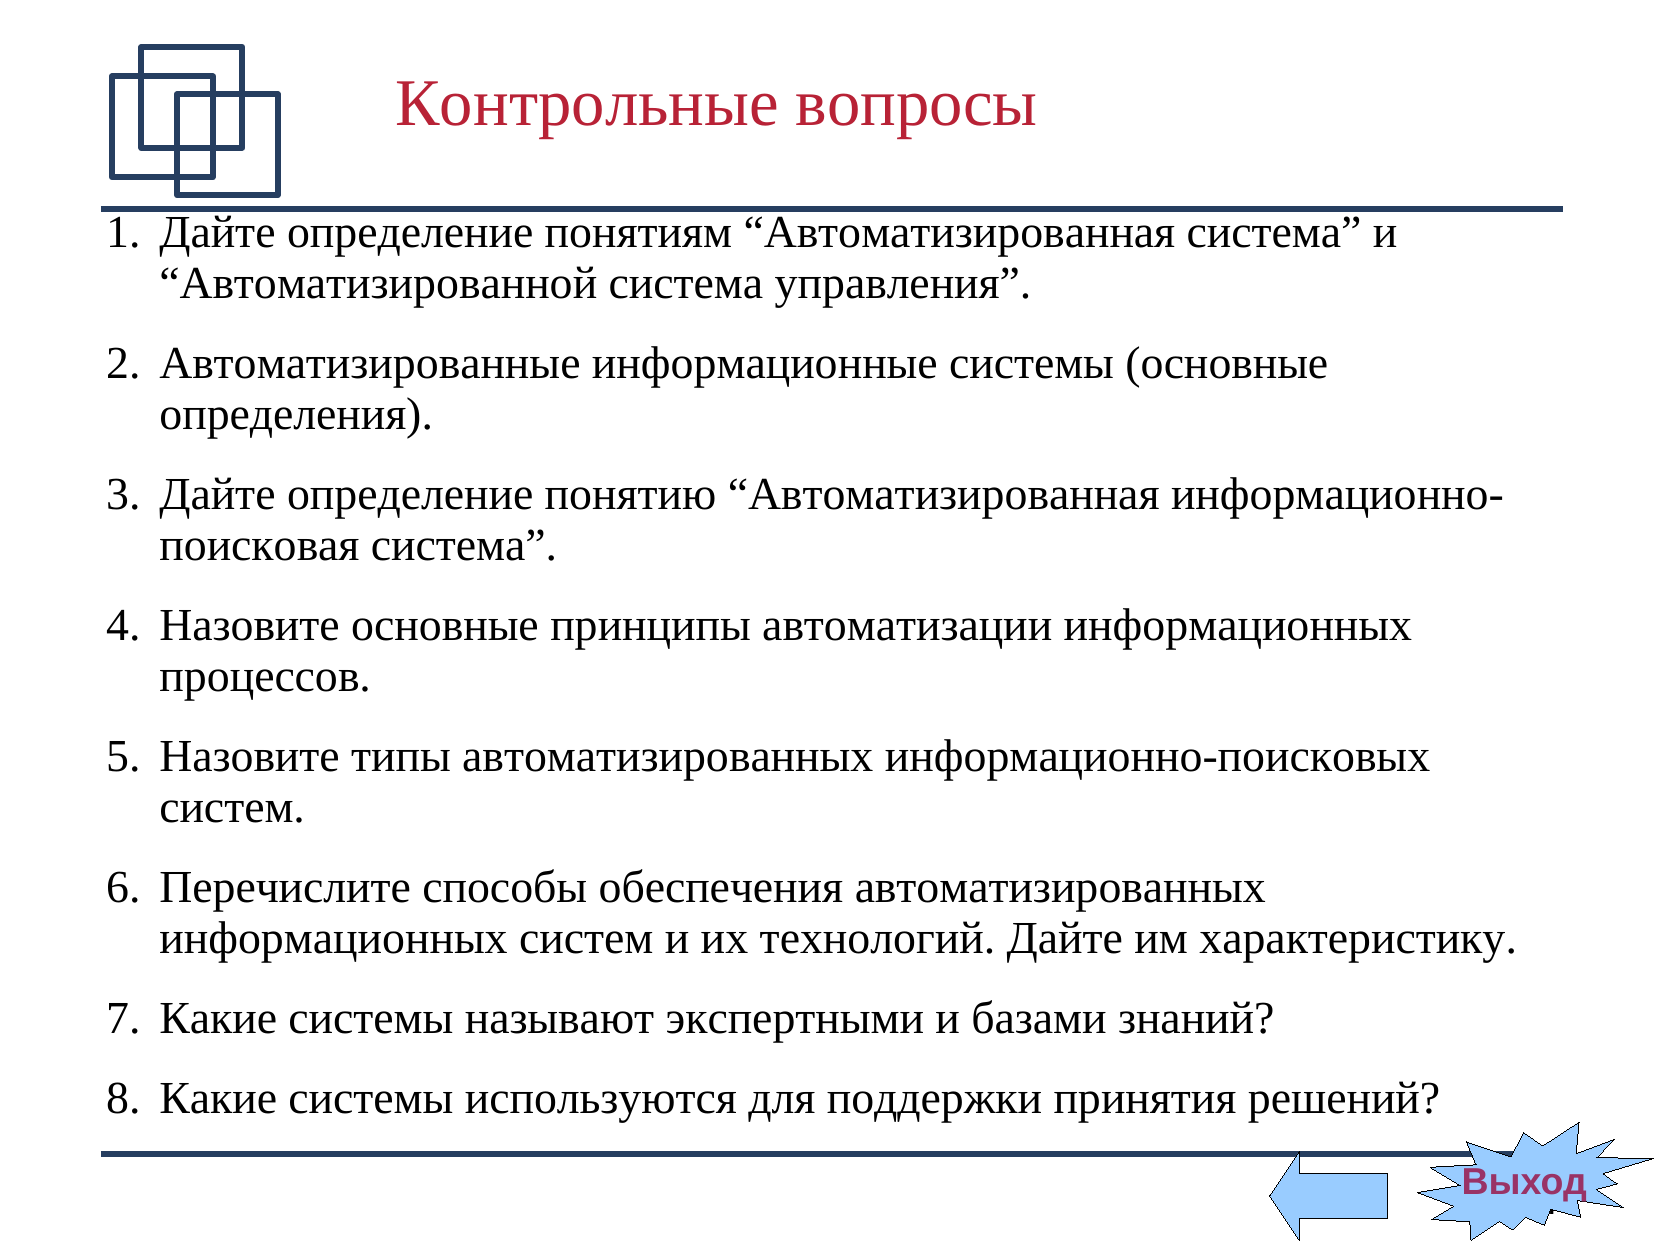

Контрольные вопросы
# Дайте определение понятиям “Автоматизированная система” и “Автоматизированной система управления”.
Автоматизированные информационные системы (основные определения).
Дайте определение понятию “Автоматизированная информационно-поисковая система”.
Назовите основные принципы автоматизации информационных процессов.
Назовите типы автоматизированных информационно-поисковых систем.
Перечислите способы обеспечения автоматизированных информационных систем и их технологий. Дайте им характеристику.
Какие системы называют экспертными и базами знаний?
Какие системы используются для поддержки принятия решений?
Выход